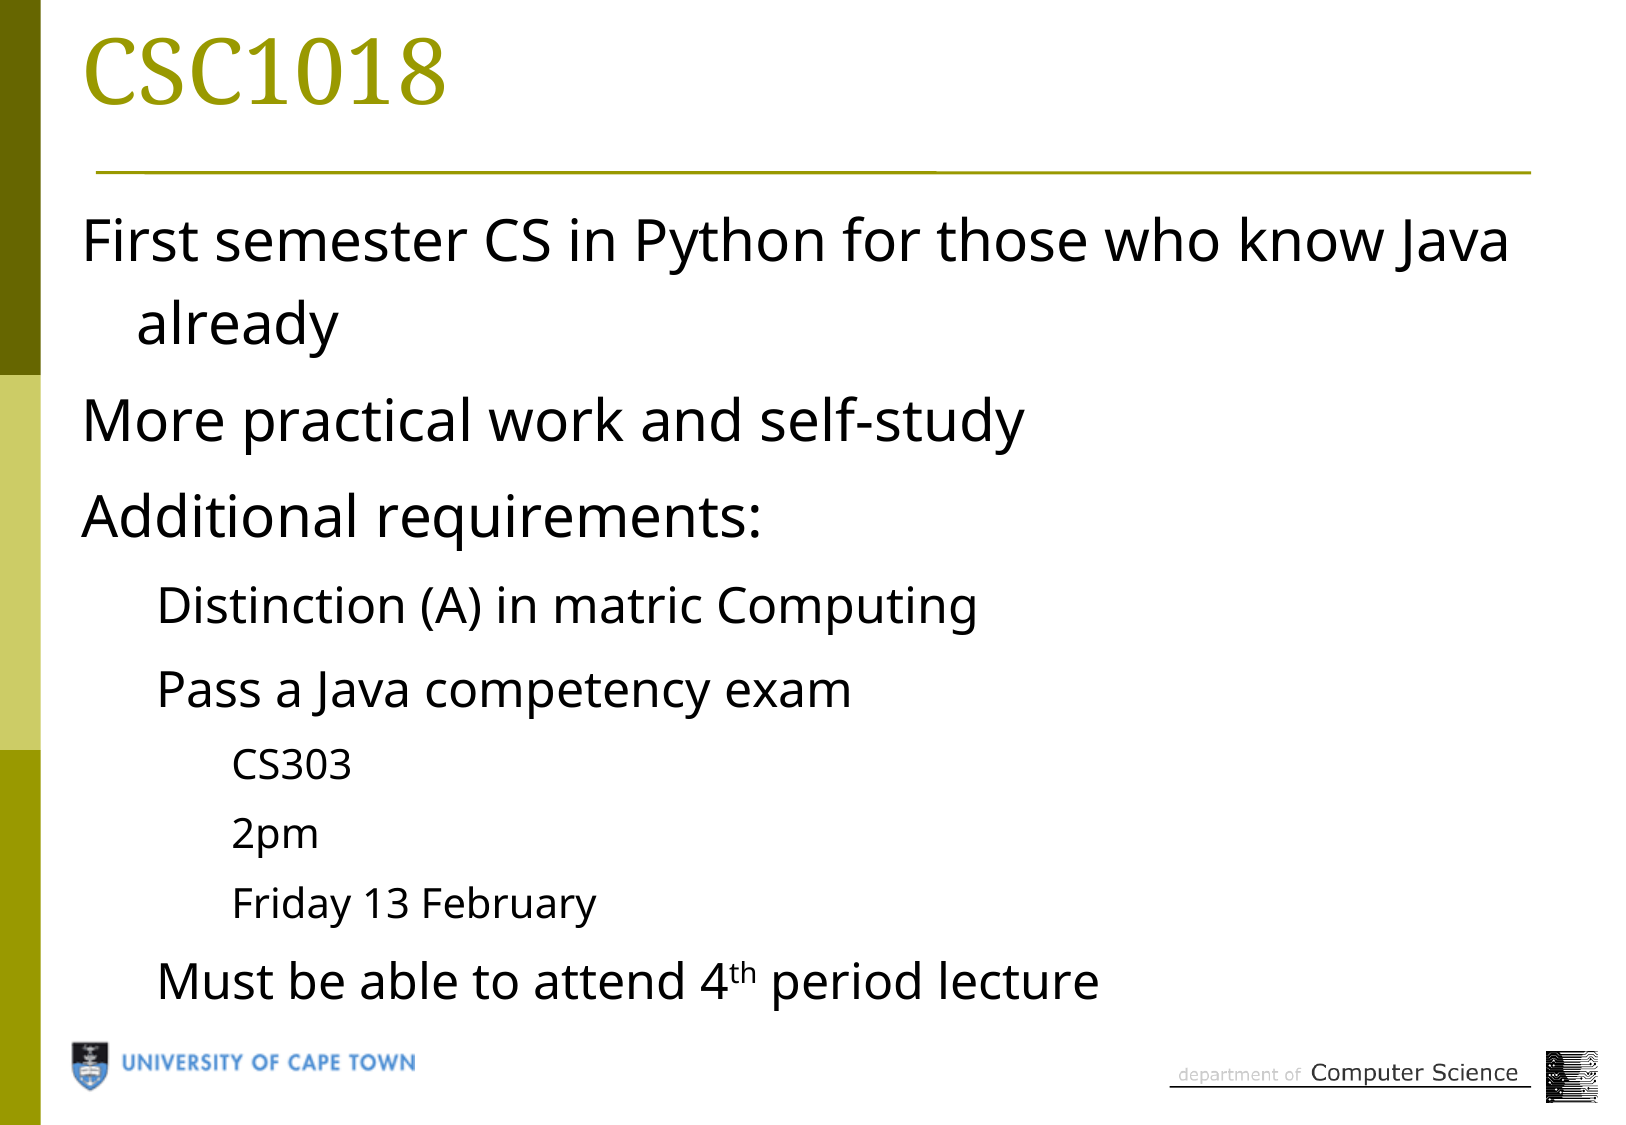

# CSC1018
First semester CS in Python for those who know Java already
More practical work and self-study
Additional requirements:
Distinction (A) in matric Computing
Pass a Java competency exam
CS303
2pm
Friday 13 February
Must be able to attend 4th period lecture